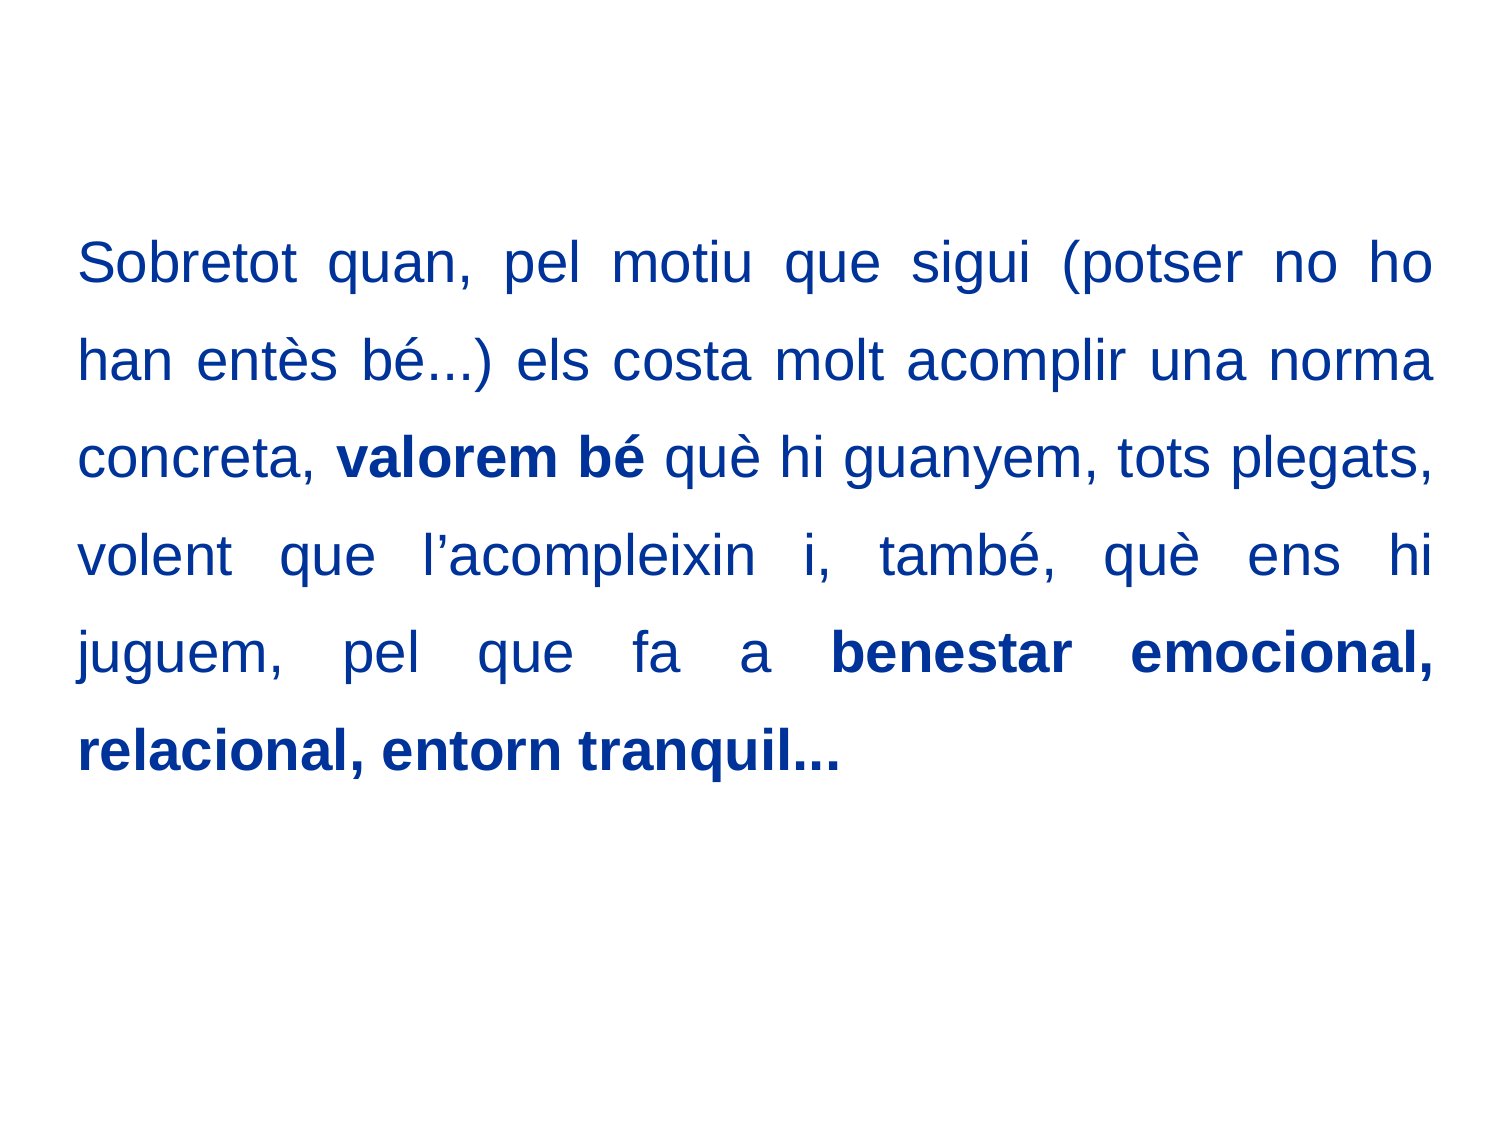

Sobretot quan, pel motiu que sigui (potser no ho han entès bé...) els costa molt acomplir una norma concreta, valorem bé què hi guanyem, tots plegats, volent que l’acompleixin i, també, què ens hi juguem, pel que fa a benestar emocional, relacional, entorn tranquil...